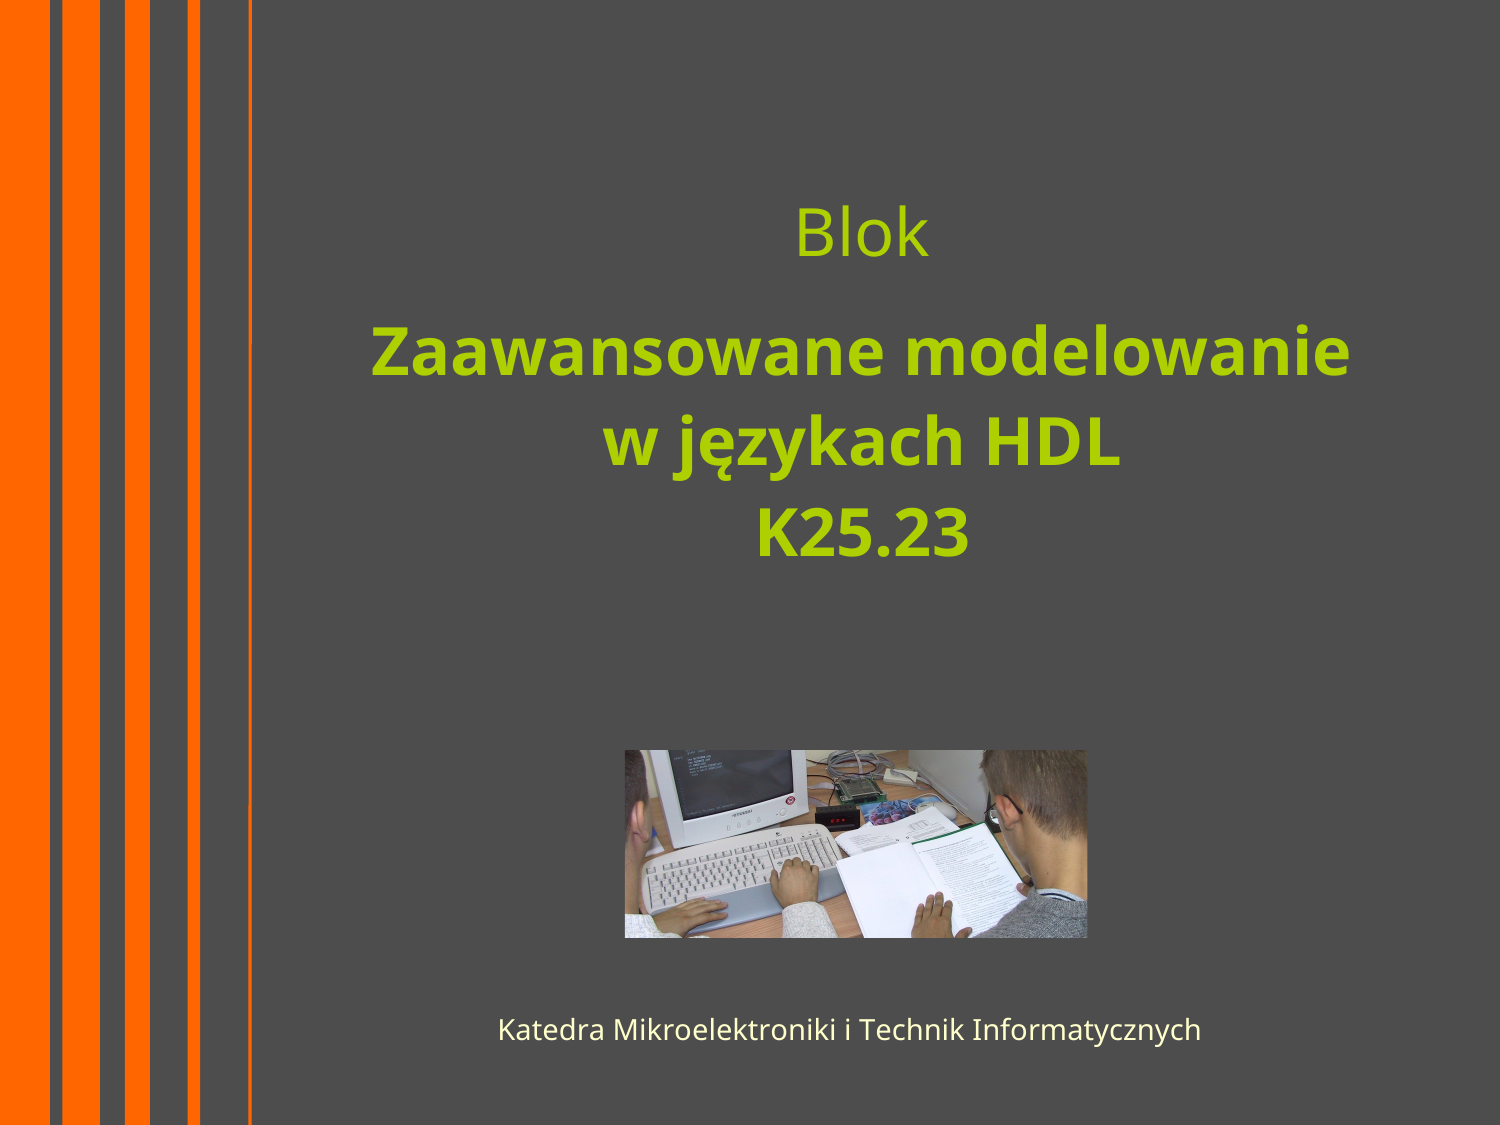

# Blok Zaawansowane modelowanie w językach HDL K25.23
Katedra Mikroelektroniki i Technik Informatycznych